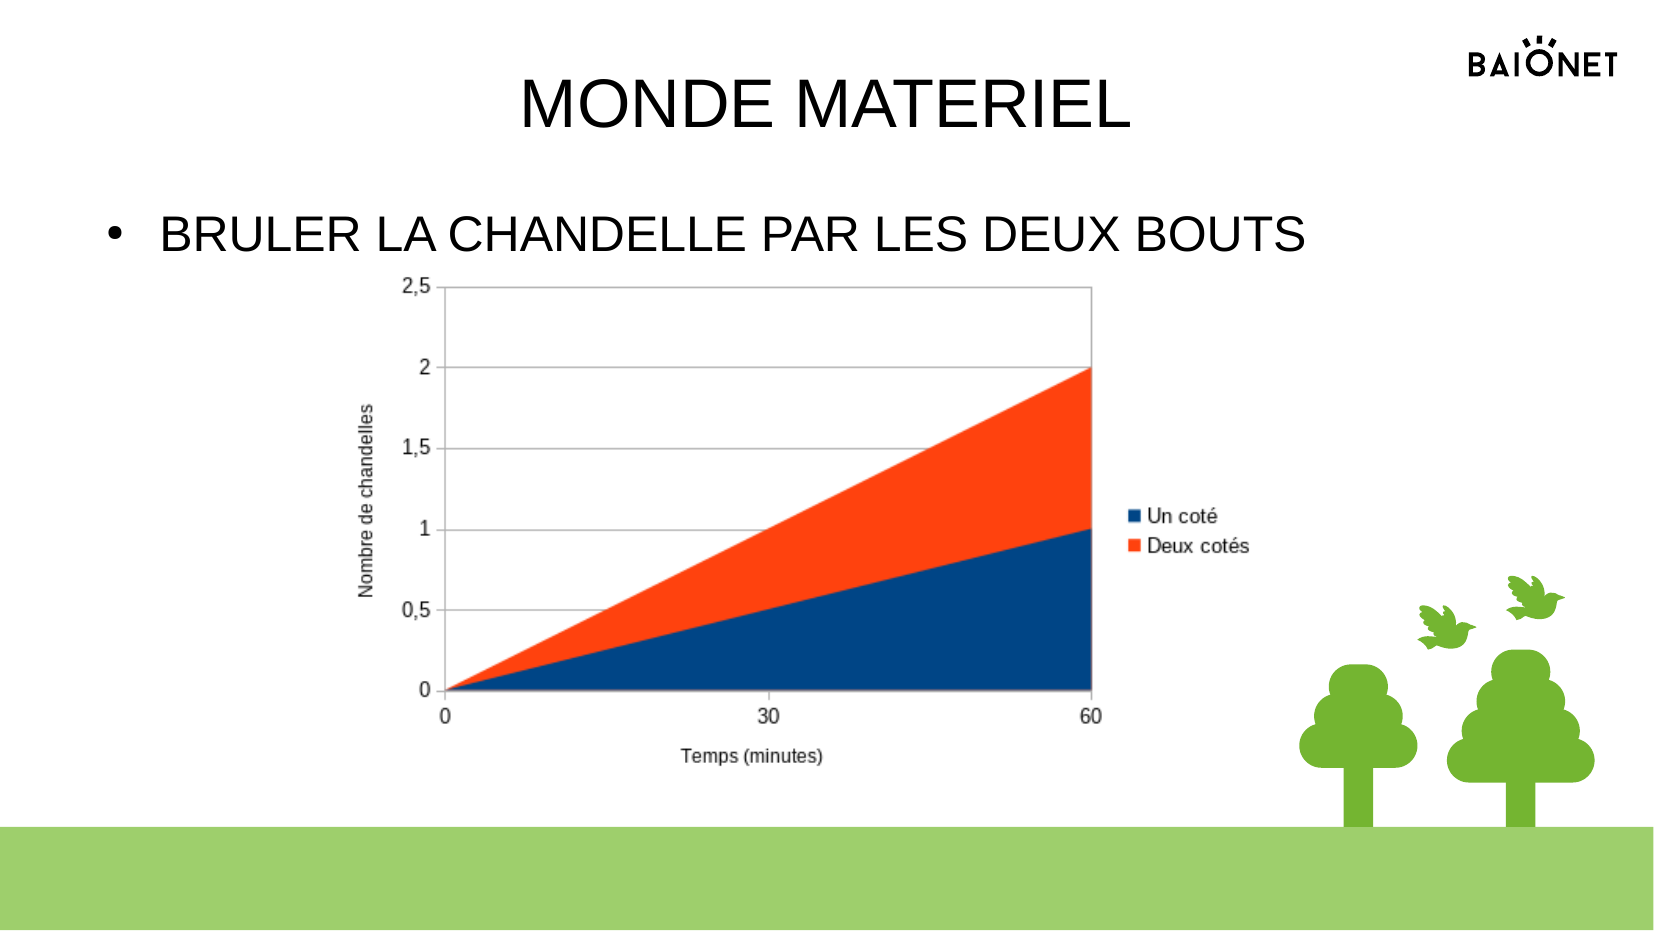

# MONDE MATERIEL
BRULER LA CHANDELLE PAR LES DEUX BOUTS